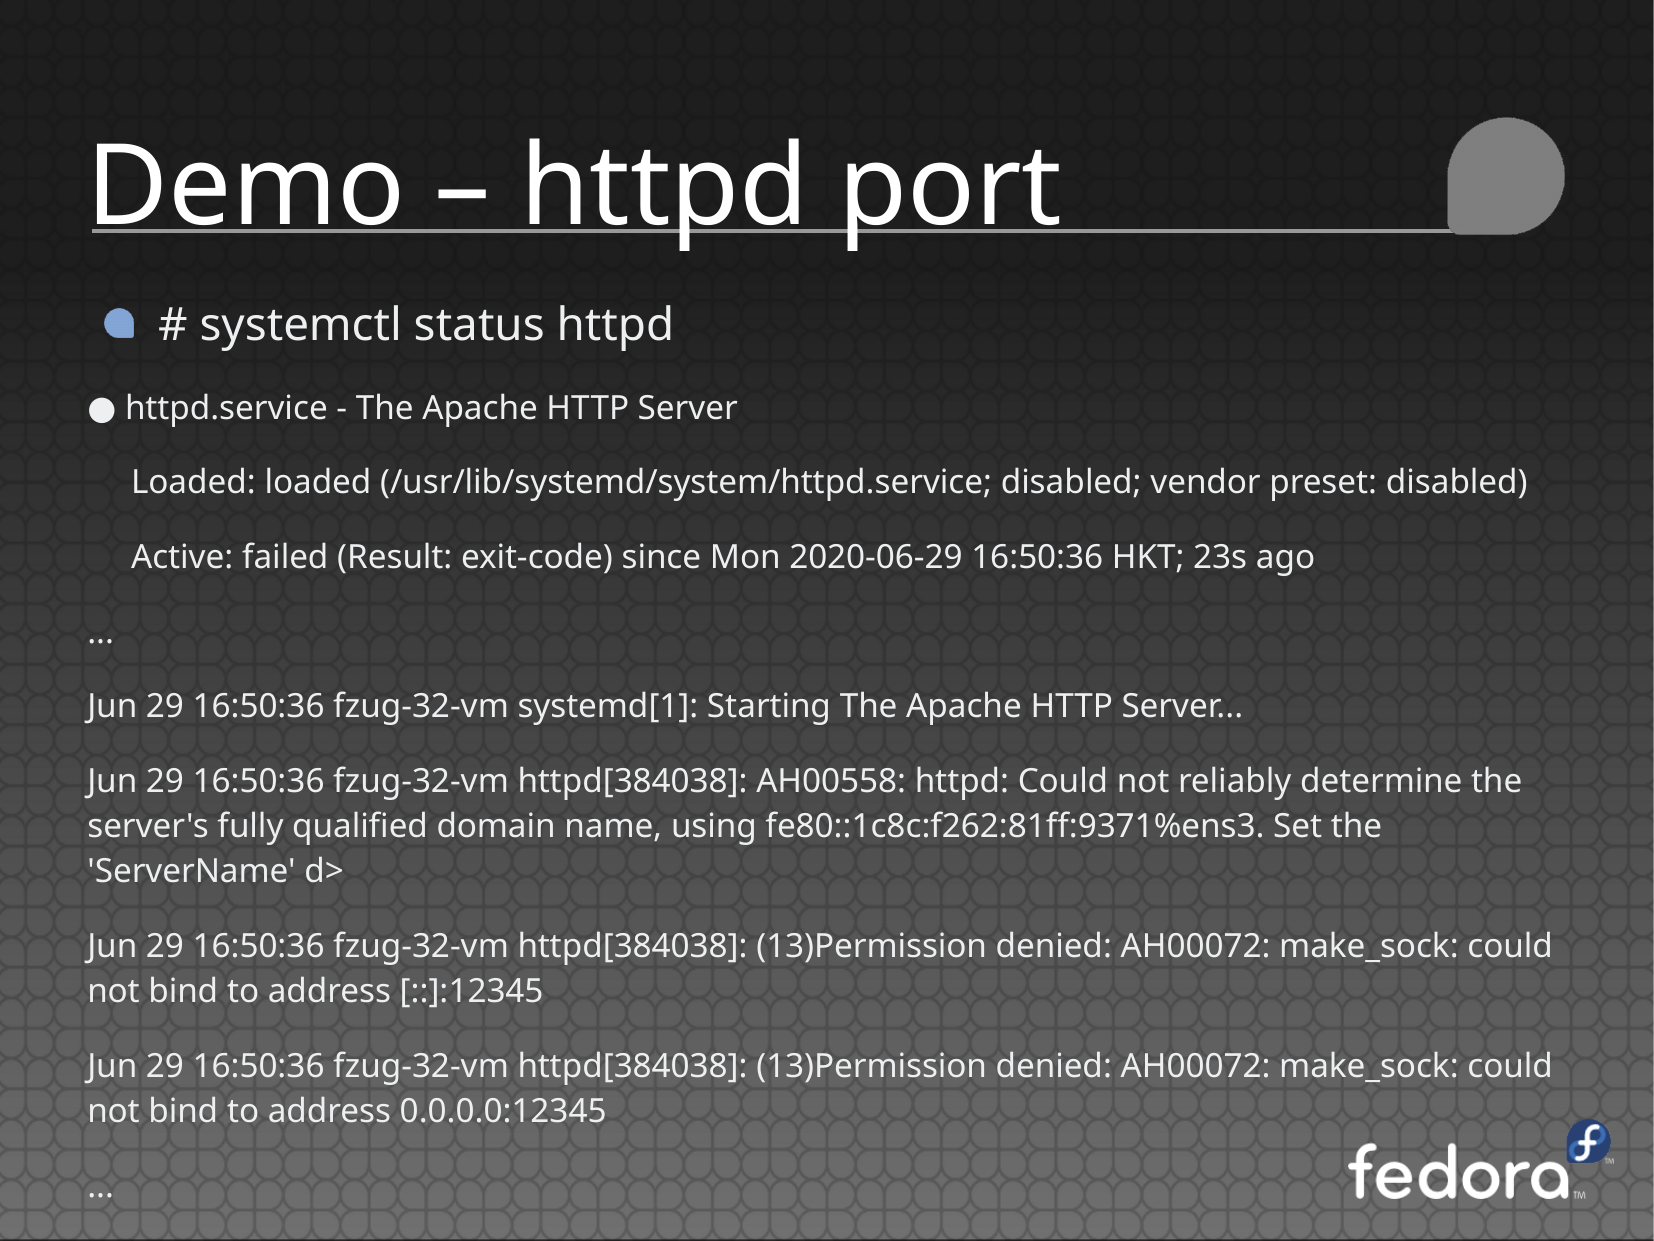

# Demo – httpd port
# systemctl status httpd
● httpd.service - The Apache HTTP Server
 Loaded: loaded (/usr/lib/systemd/system/httpd.service; disabled; vendor preset: disabled)
 Active: failed (Result: exit-code) since Mon 2020-06-29 16:50:36 HKT; 23s ago
...
Jun 29 16:50:36 fzug-32-vm systemd[1]: Starting The Apache HTTP Server...
Jun 29 16:50:36 fzug-32-vm httpd[384038]: AH00558: httpd: Could not reliably determine the server's fully qualified domain name, using fe80::1c8c:f262:81ff:9371%ens3. Set the 'ServerName' d>
Jun 29 16:50:36 fzug-32-vm httpd[384038]: (13)Permission denied: AH00072: make_sock: could not bind to address [::]:12345
Jun 29 16:50:36 fzug-32-vm httpd[384038]: (13)Permission denied: AH00072: make_sock: could not bind to address 0.0.0.0:12345
...
Jun 29 16:50:36 fzug-32-vm systemd[1]: Failed to start The Apache HTTP Server.